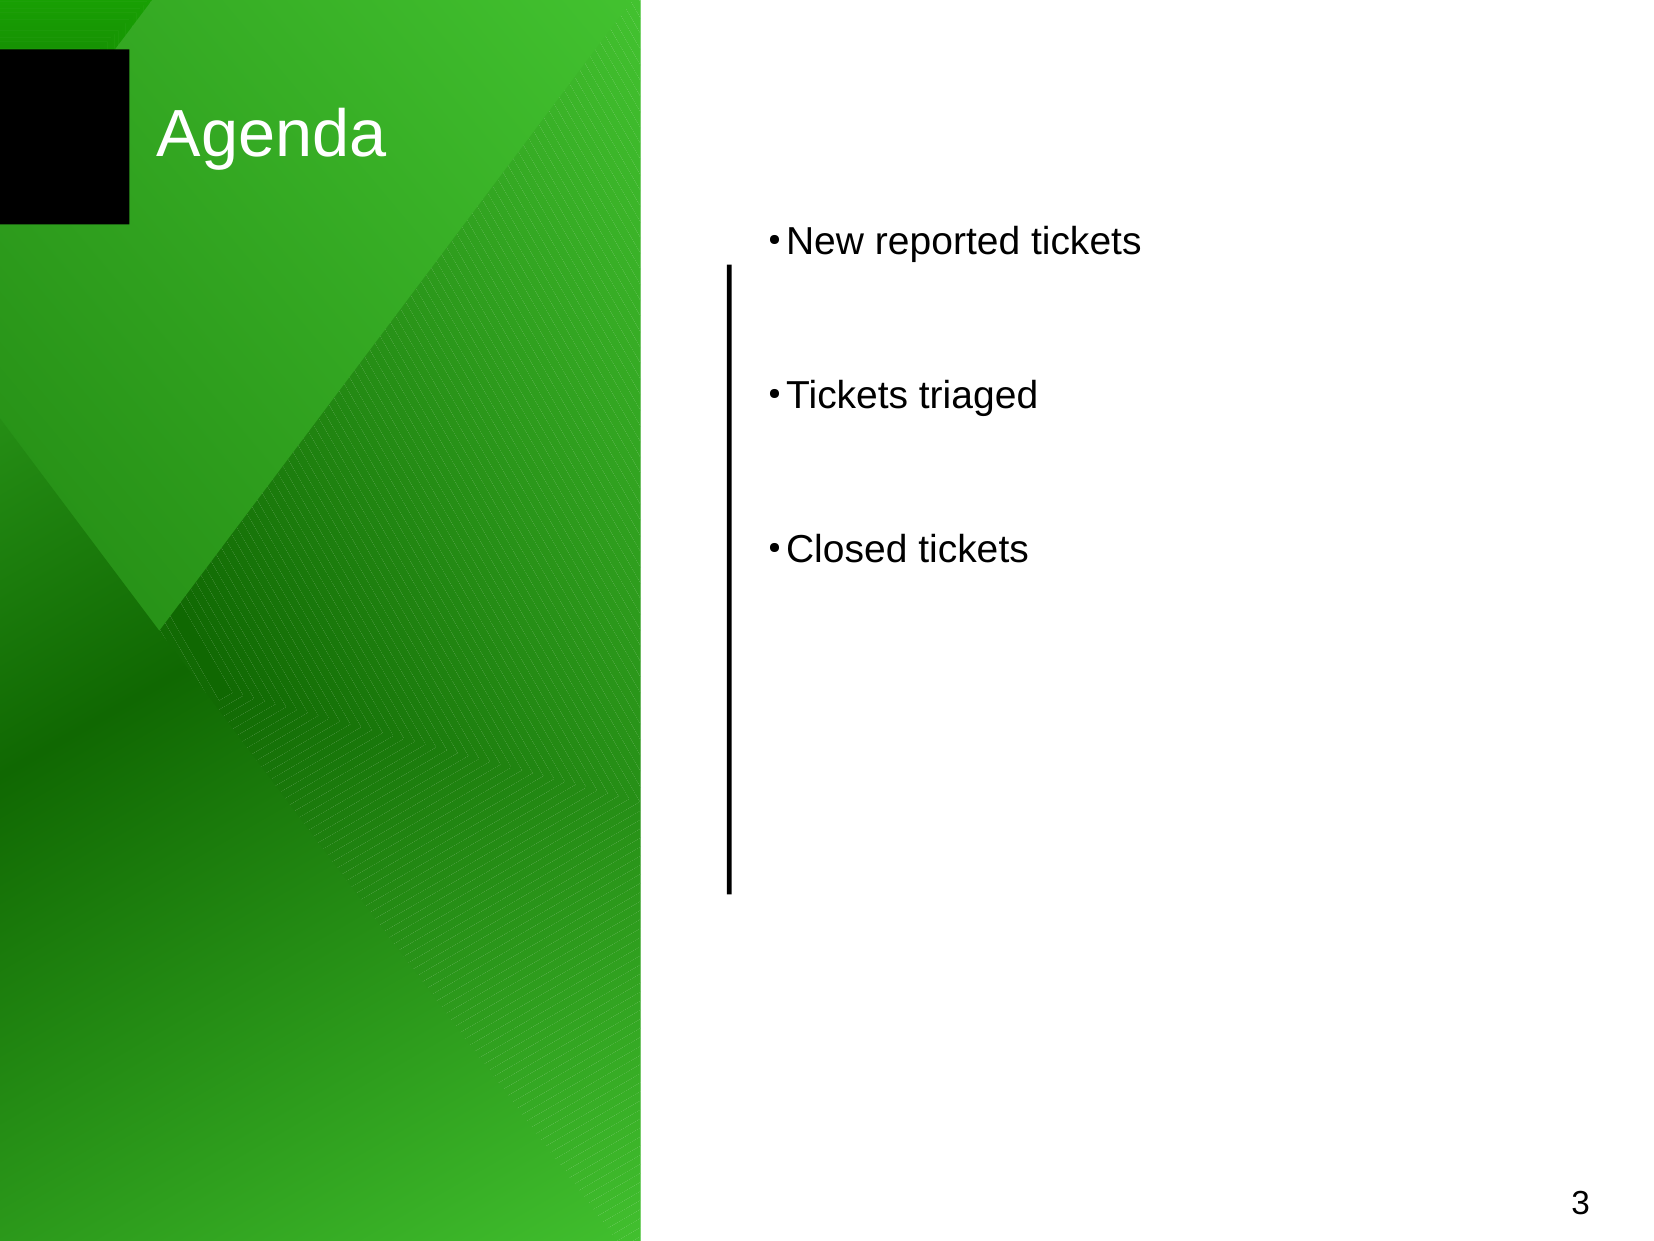

# Agenda
New reported tickets
Tickets triaged
Closed tickets